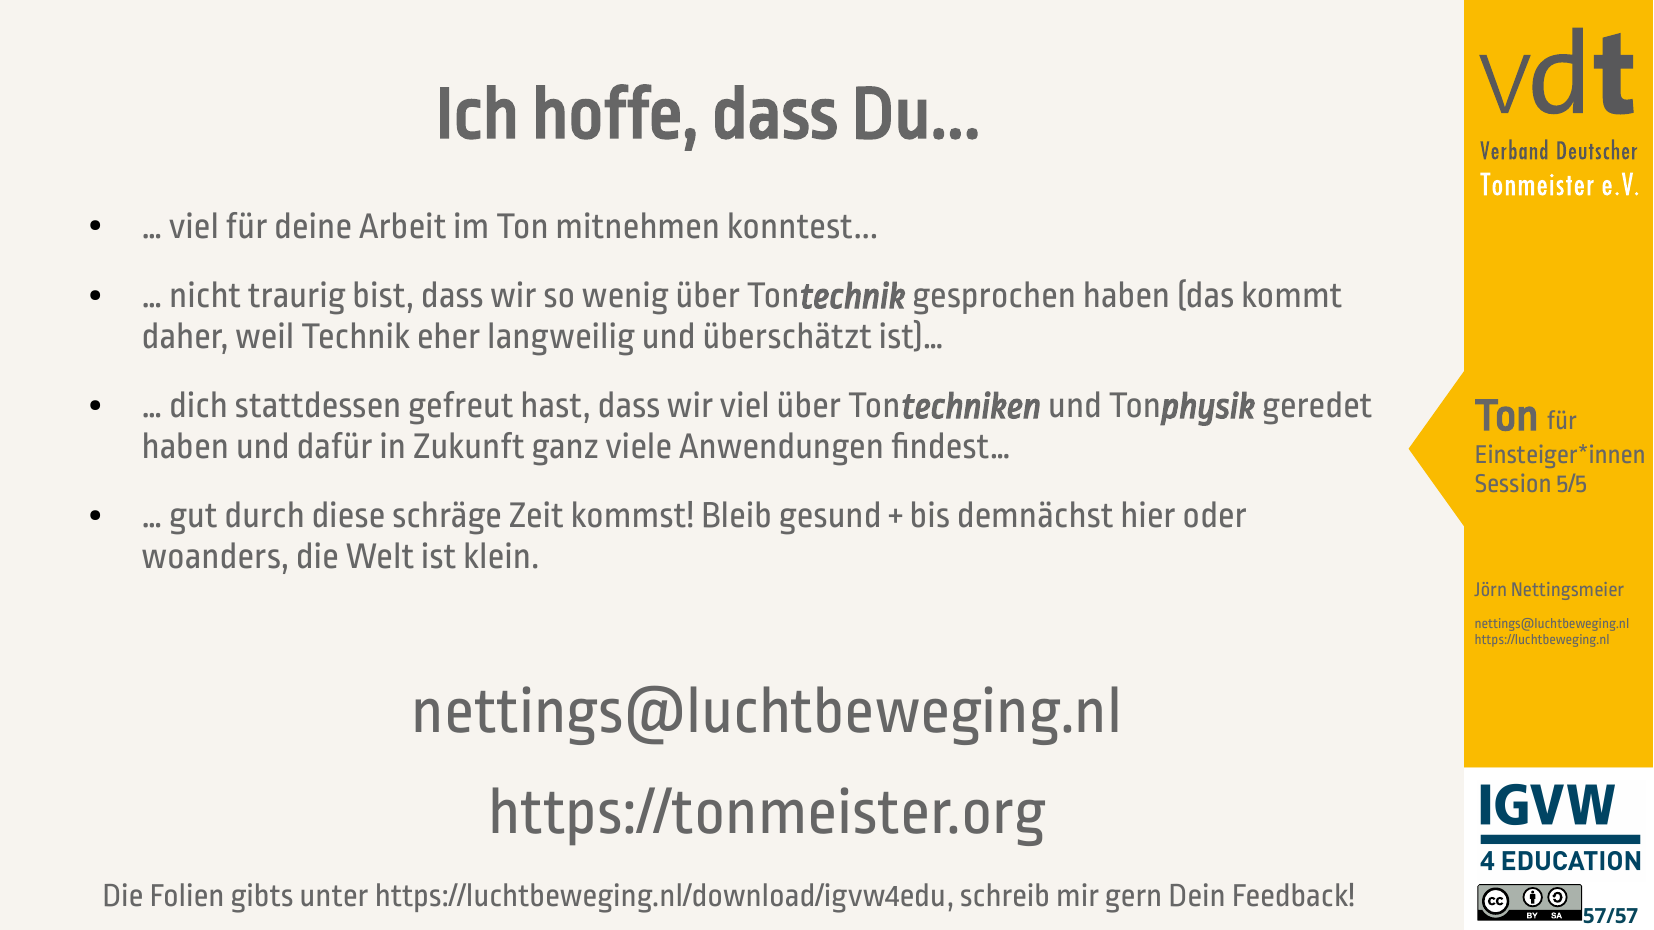

# Ich hoffe, dass Du...
… viel für deine Arbeit im Ton mitnehmen konntest...
… nicht traurig bist, dass wir so wenig über Tontechnik gesprochen haben (das kommt daher, weil Technik eher langweilig und überschätzt ist)…
… dich stattdessen gefreut hast, dass wir viel über Tontechniken und Tonphysik geredet haben und dafür in Zukunft ganz viele Anwendungen findest…
… gut durch diese schräge Zeit kommst! Bleib gesund + bis demnächst hier oder woanders, die Welt ist klein.
nettings@luchtbeweging.nl
https://tonmeister.org
Die Folien gibts unter https://luchtbeweging.nl/download/igvw4edu, schreib mir gern Dein Feedback!